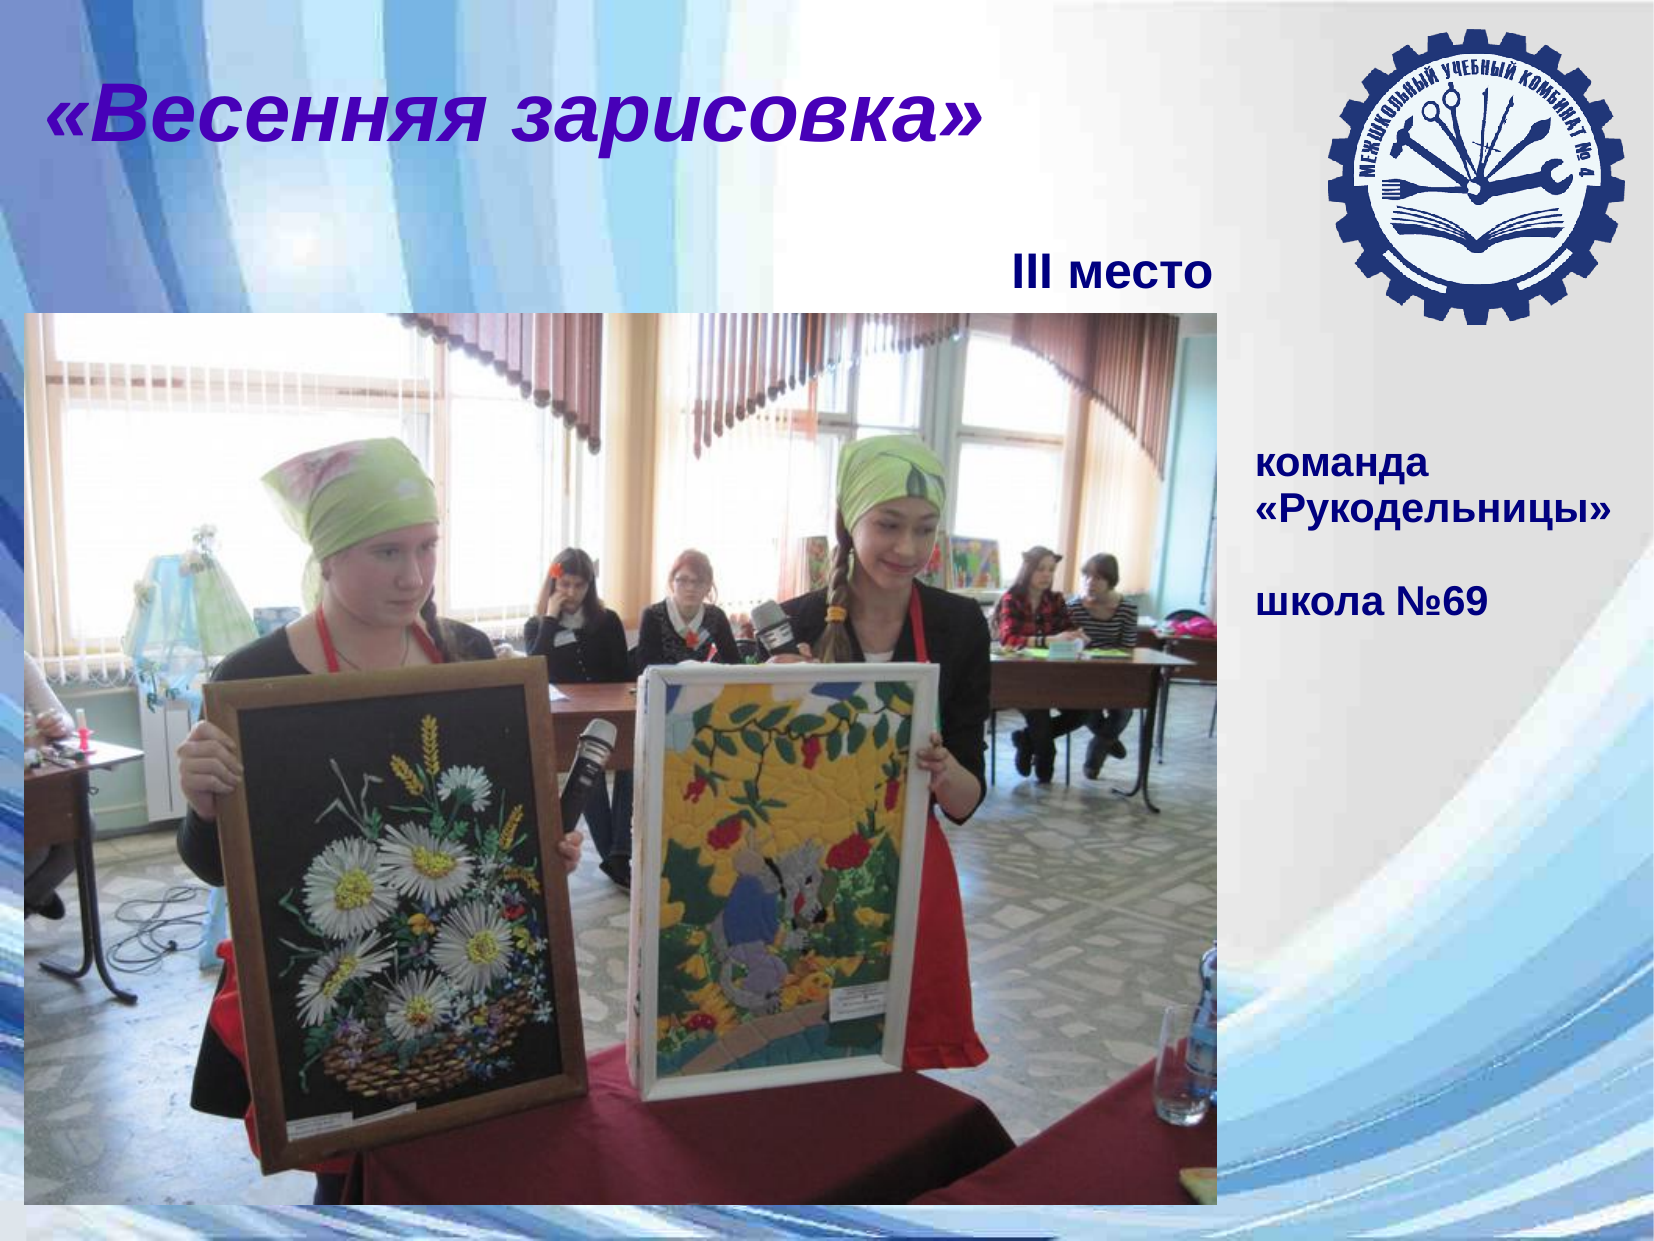

«Весенняя зарисовка»
III место
команда «Рукодельницы»
школа №69